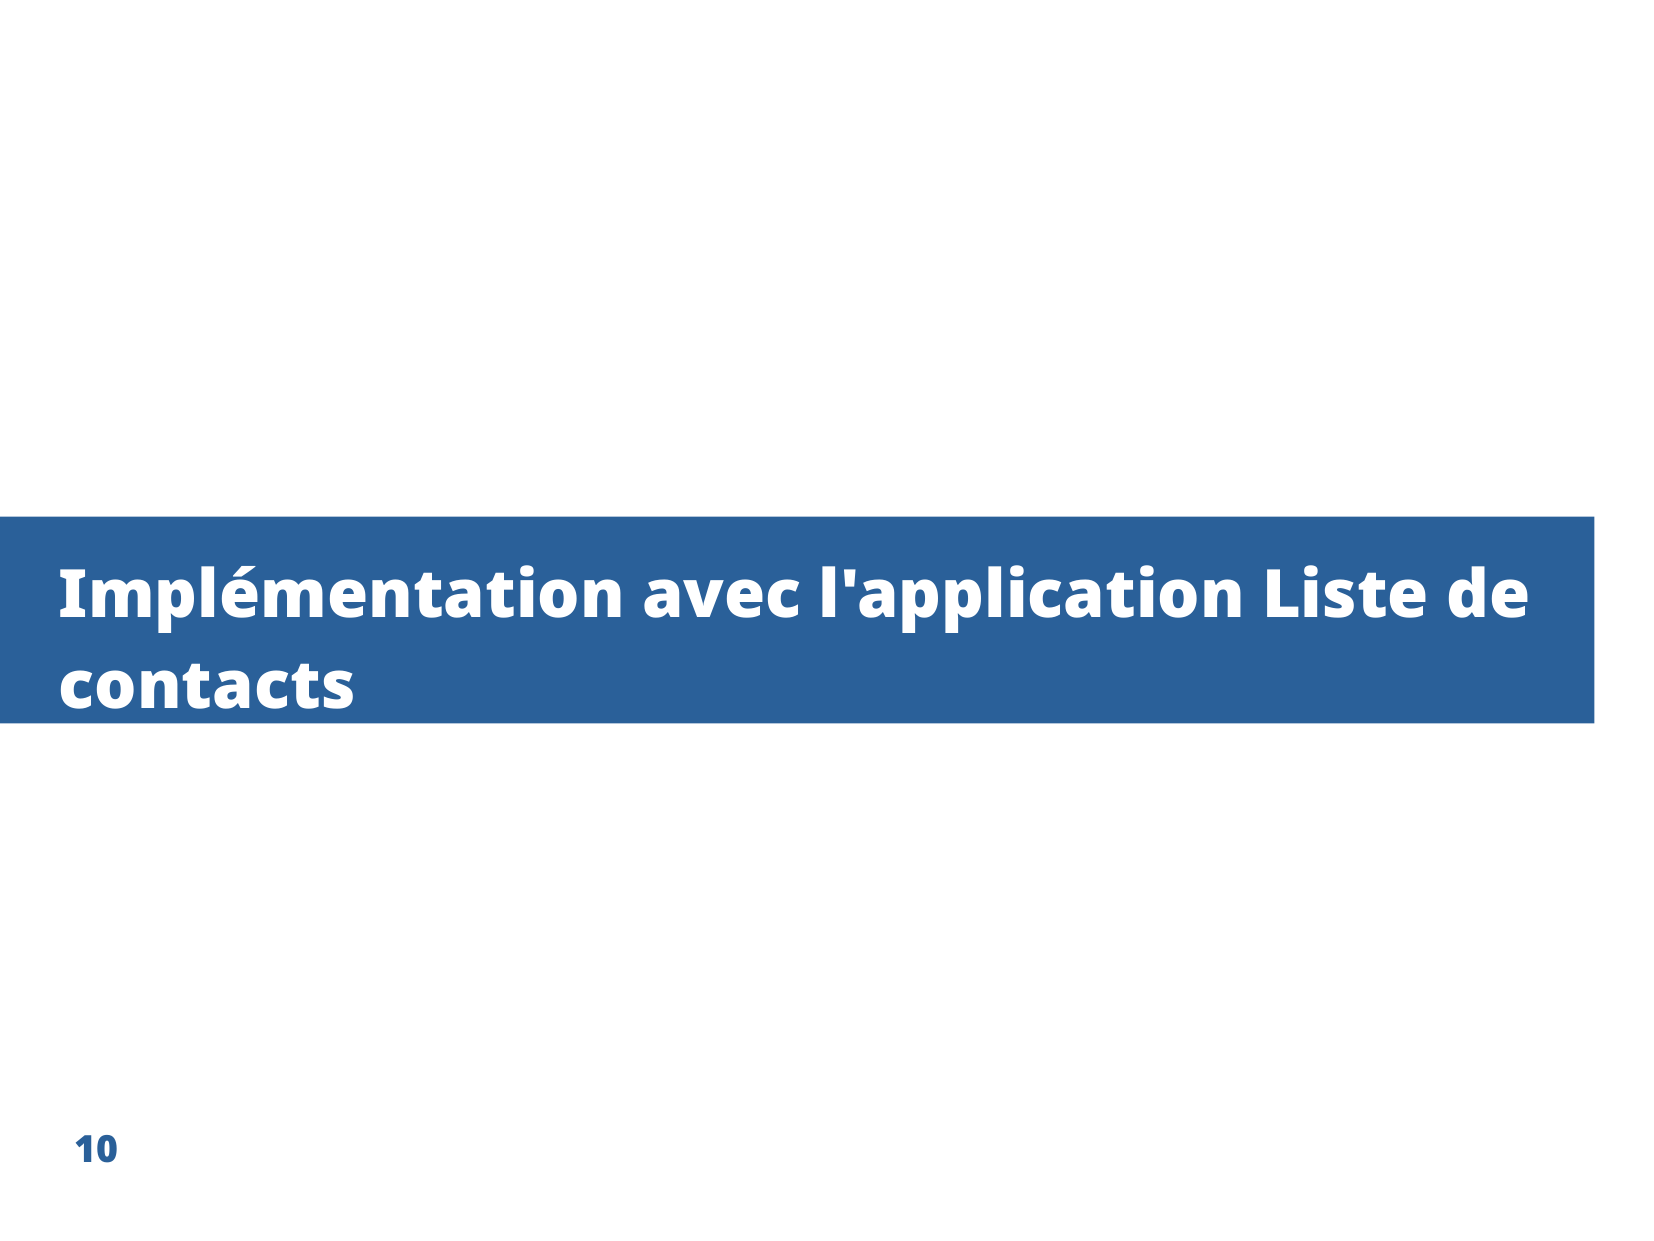

# Implémentation avec l'application Liste de contacts
10